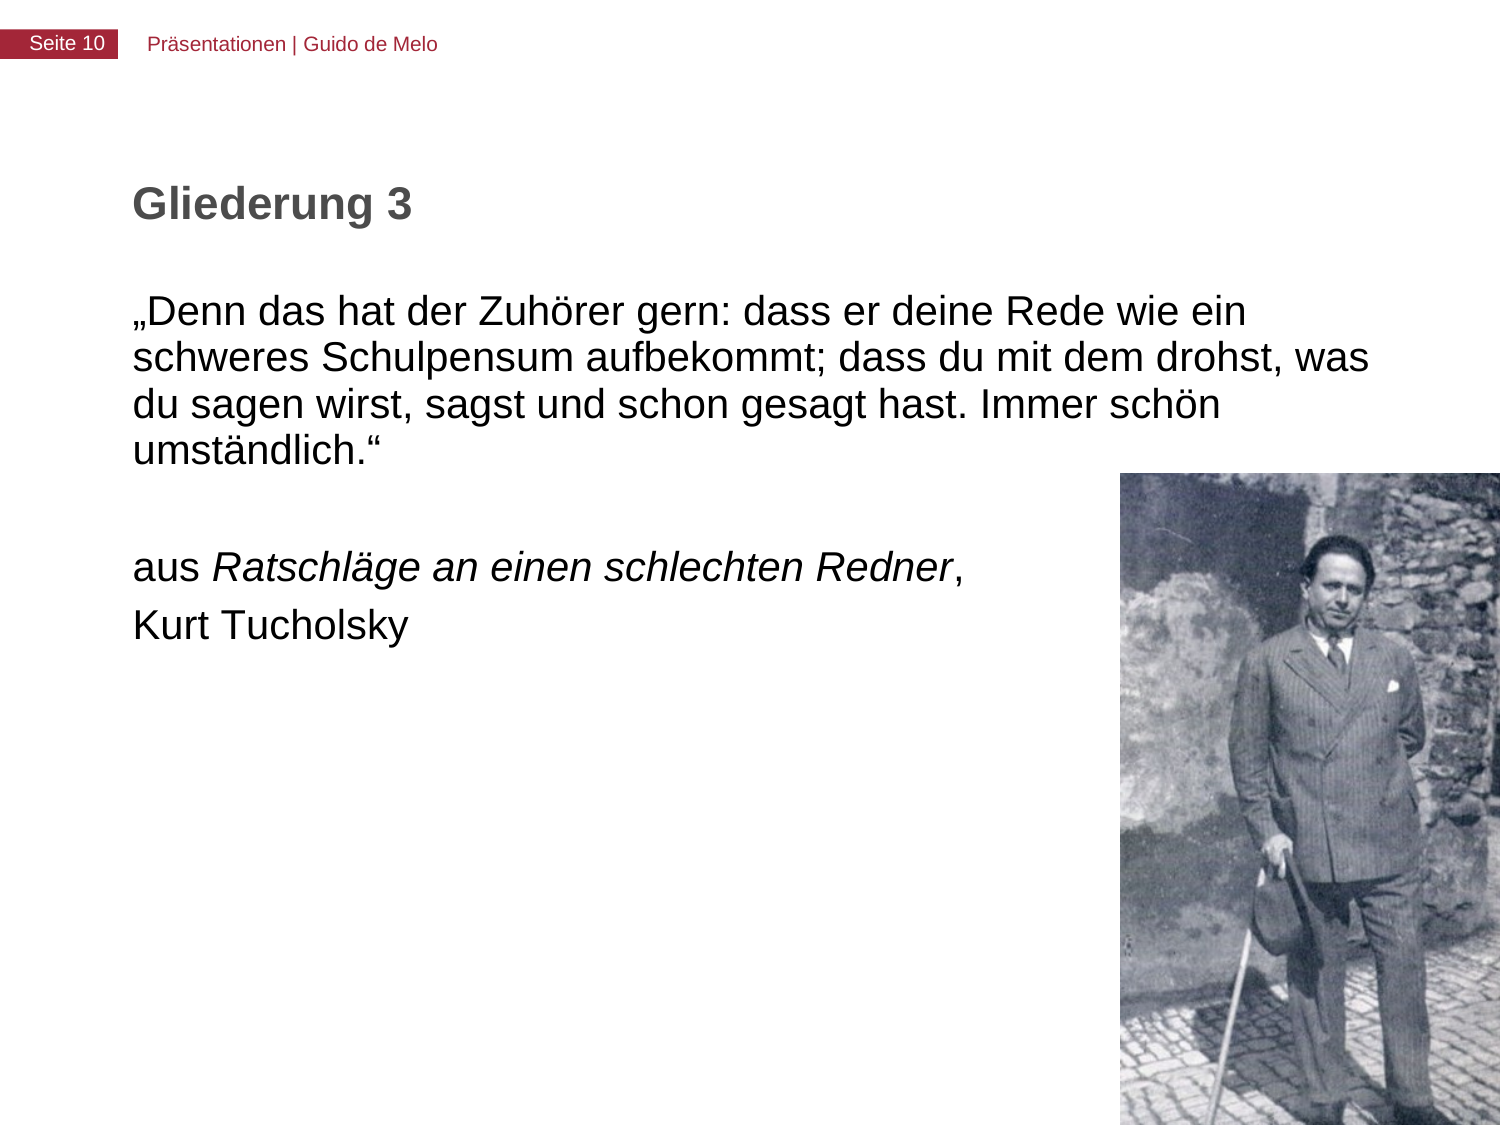

# Gliederung 3
„Denn das hat der Zuhörer gern: dass er deine Rede wie ein schweres Schulpensum aufbekommt; dass du mit dem drohst, was du sagen wirst, sagst und schon gesagt hast. Immer schön umständlich.“
aus Ratschläge an einen schlechten Redner,
Kurt Tucholsky